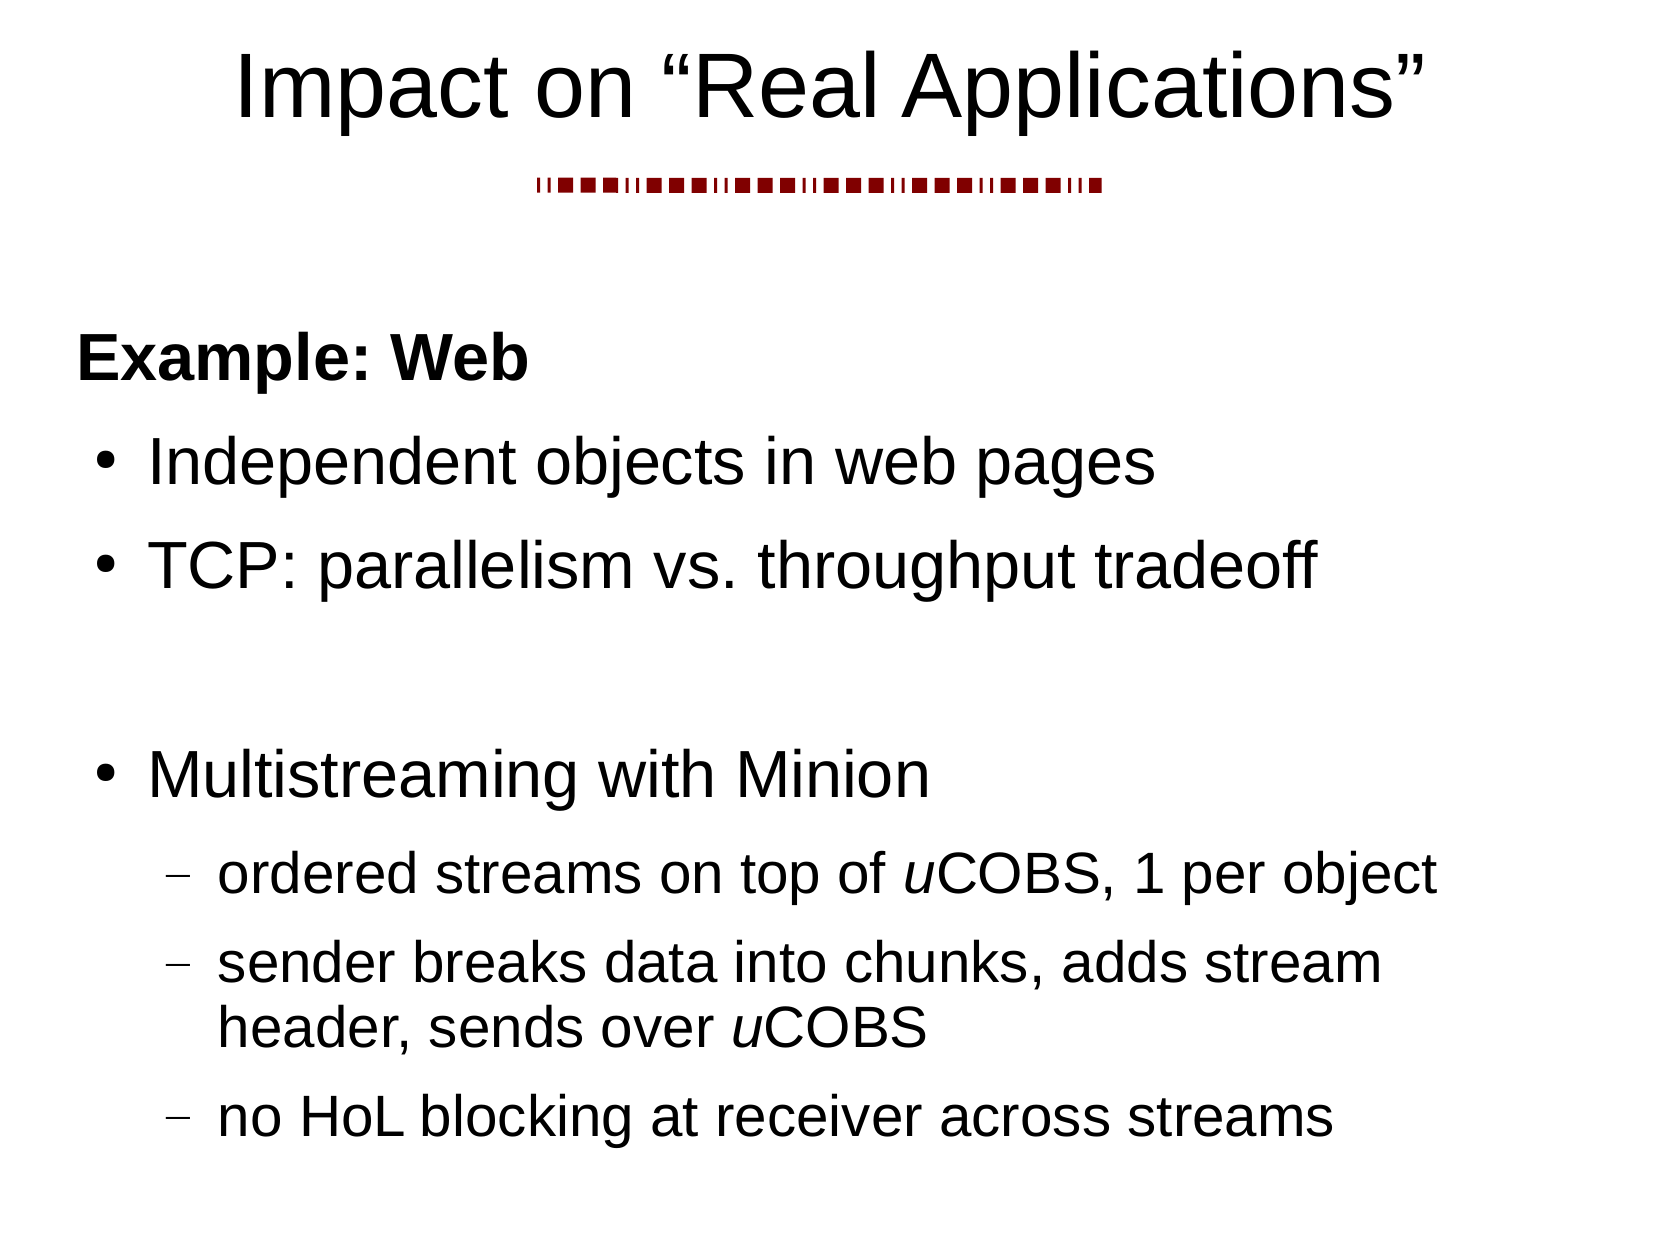

# Impact on “Real Applications”
Example: Web
Independent objects in web pages
TCP: parallelism vs. throughput tradeoff
Multistreaming with Minion
ordered streams on top of uCOBS, 1 per object
sender breaks data into chunks, adds stream header, sends over uCOBS
no HoL blocking at receiver across streams